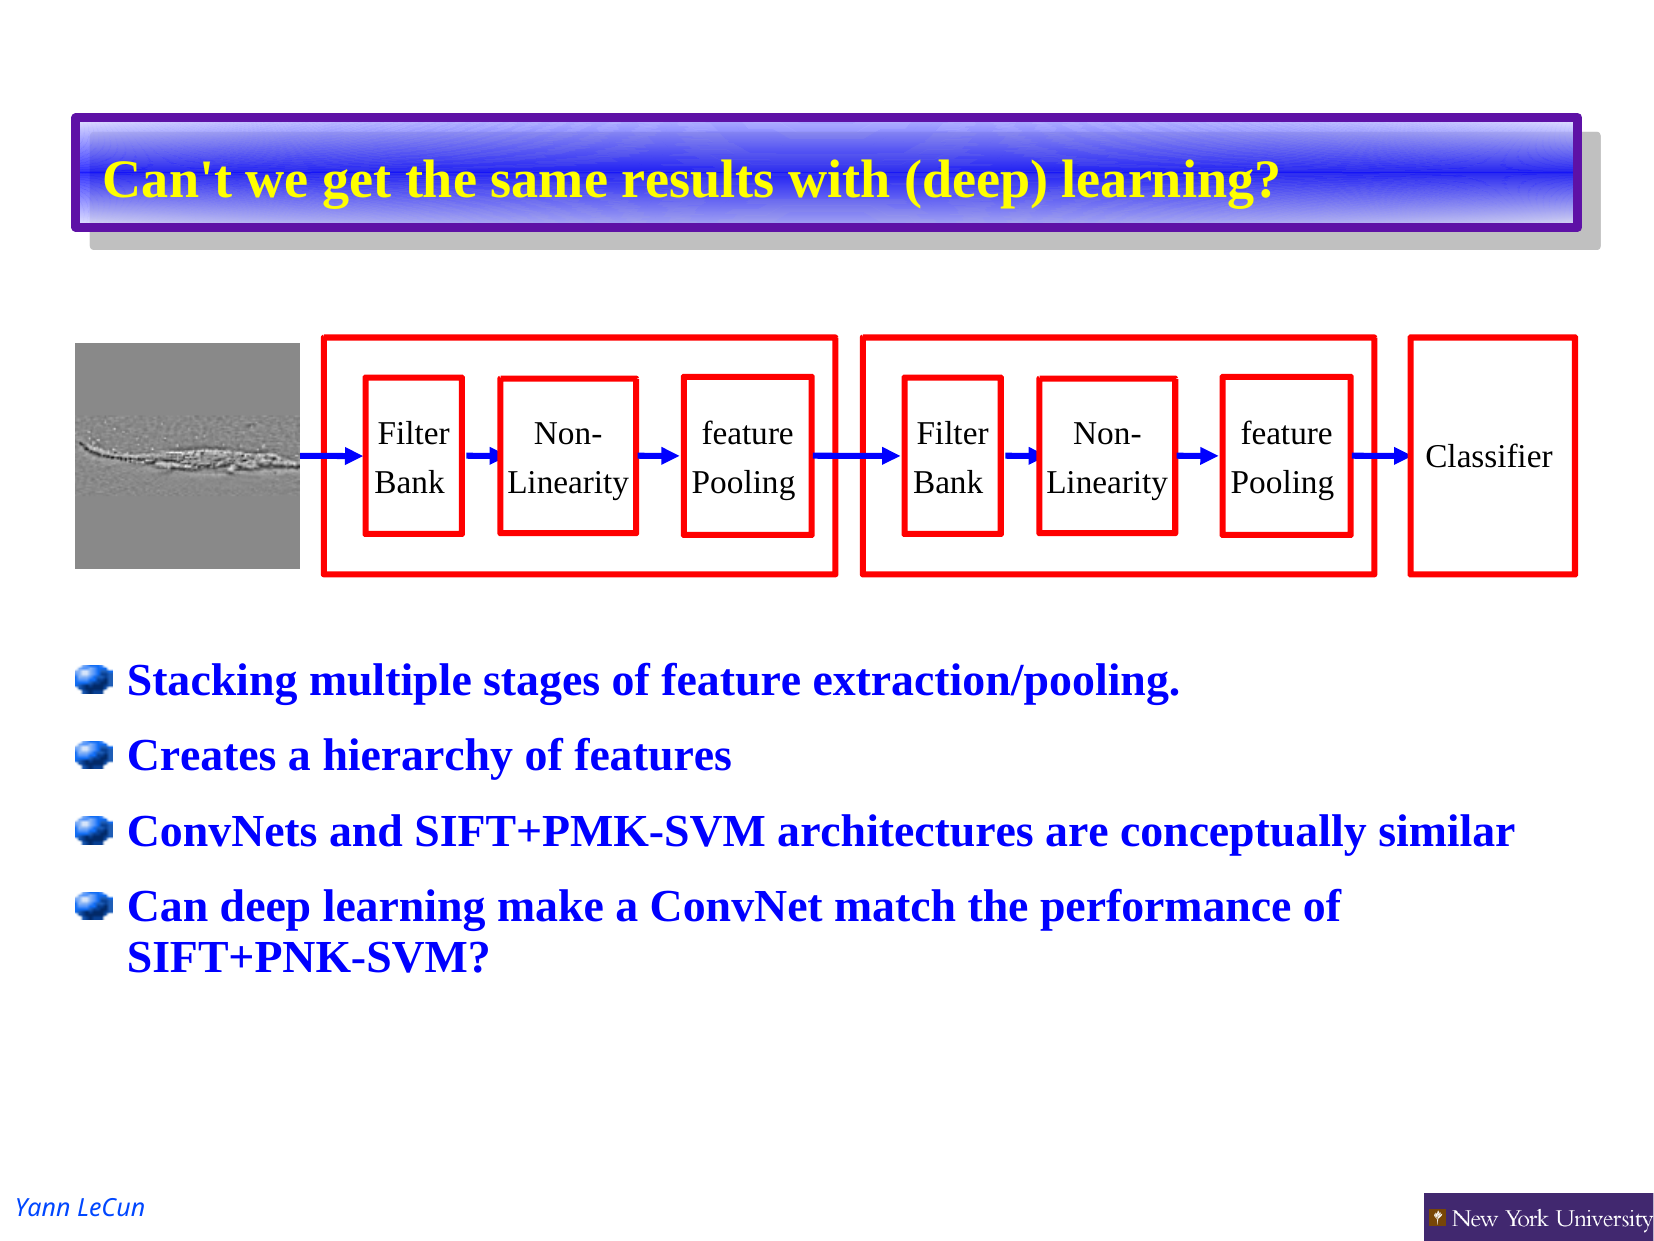

# Can't we get the same results with (deep) learning?
feature
Pooling
feature
Pooling
Filter
Bank
Filter
Bank
Non-
Linearity
Non-
Linearity
Classifier
Stacking multiple stages of feature extraction/pooling.
Creates a hierarchy of features
ConvNets and SIFT+PMK-SVM architectures are conceptually similar
Can deep learning make a ConvNet match the performance of SIFT+PNK-SVM?